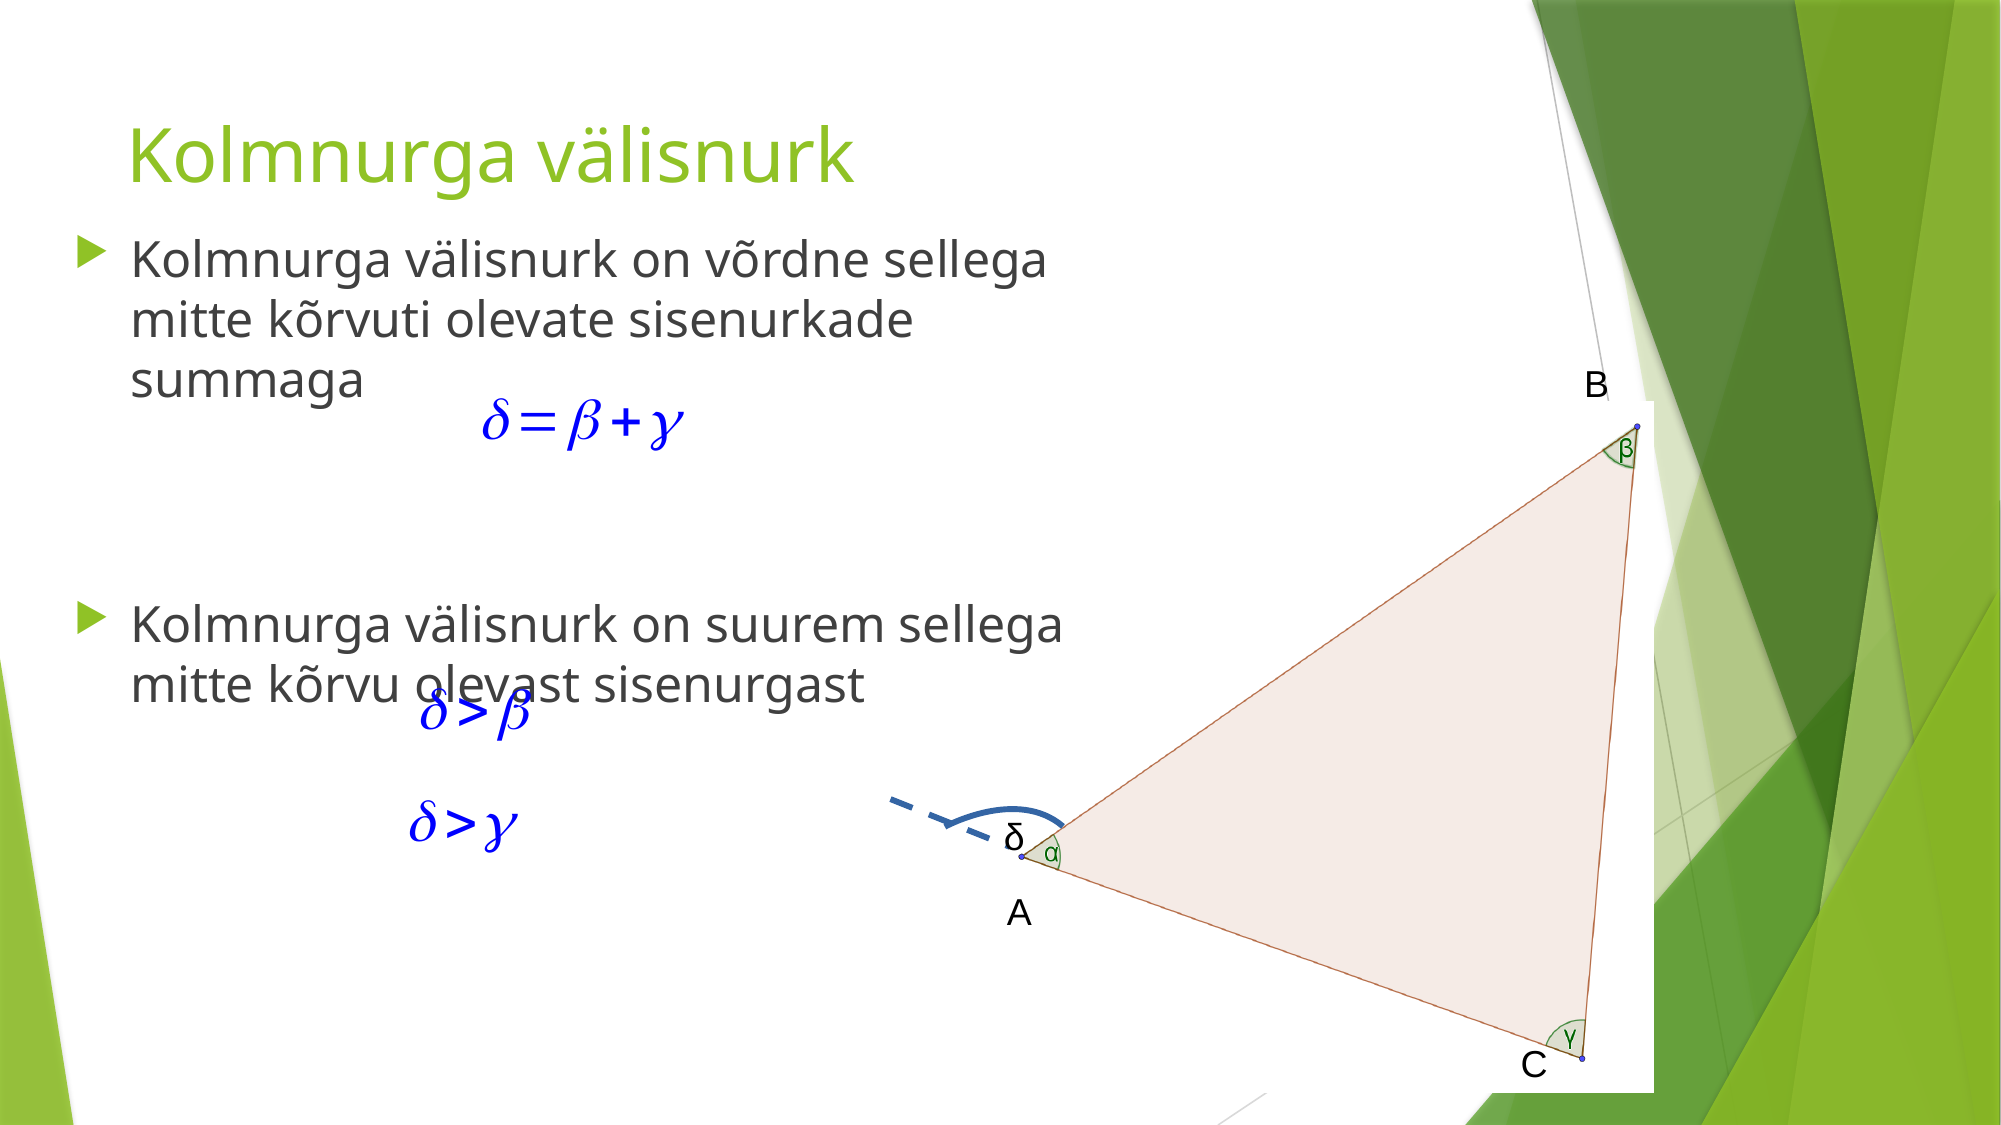

# Kolmnurga välisnurk
Kolmnurga välisnurk on võrdne sellega mitte kõrvuti olevate sisenurkade summaga
Kolmnurga välisnurk on suurem sellega mitte kõrvu olevast sisenurgast
B
δ
A
C